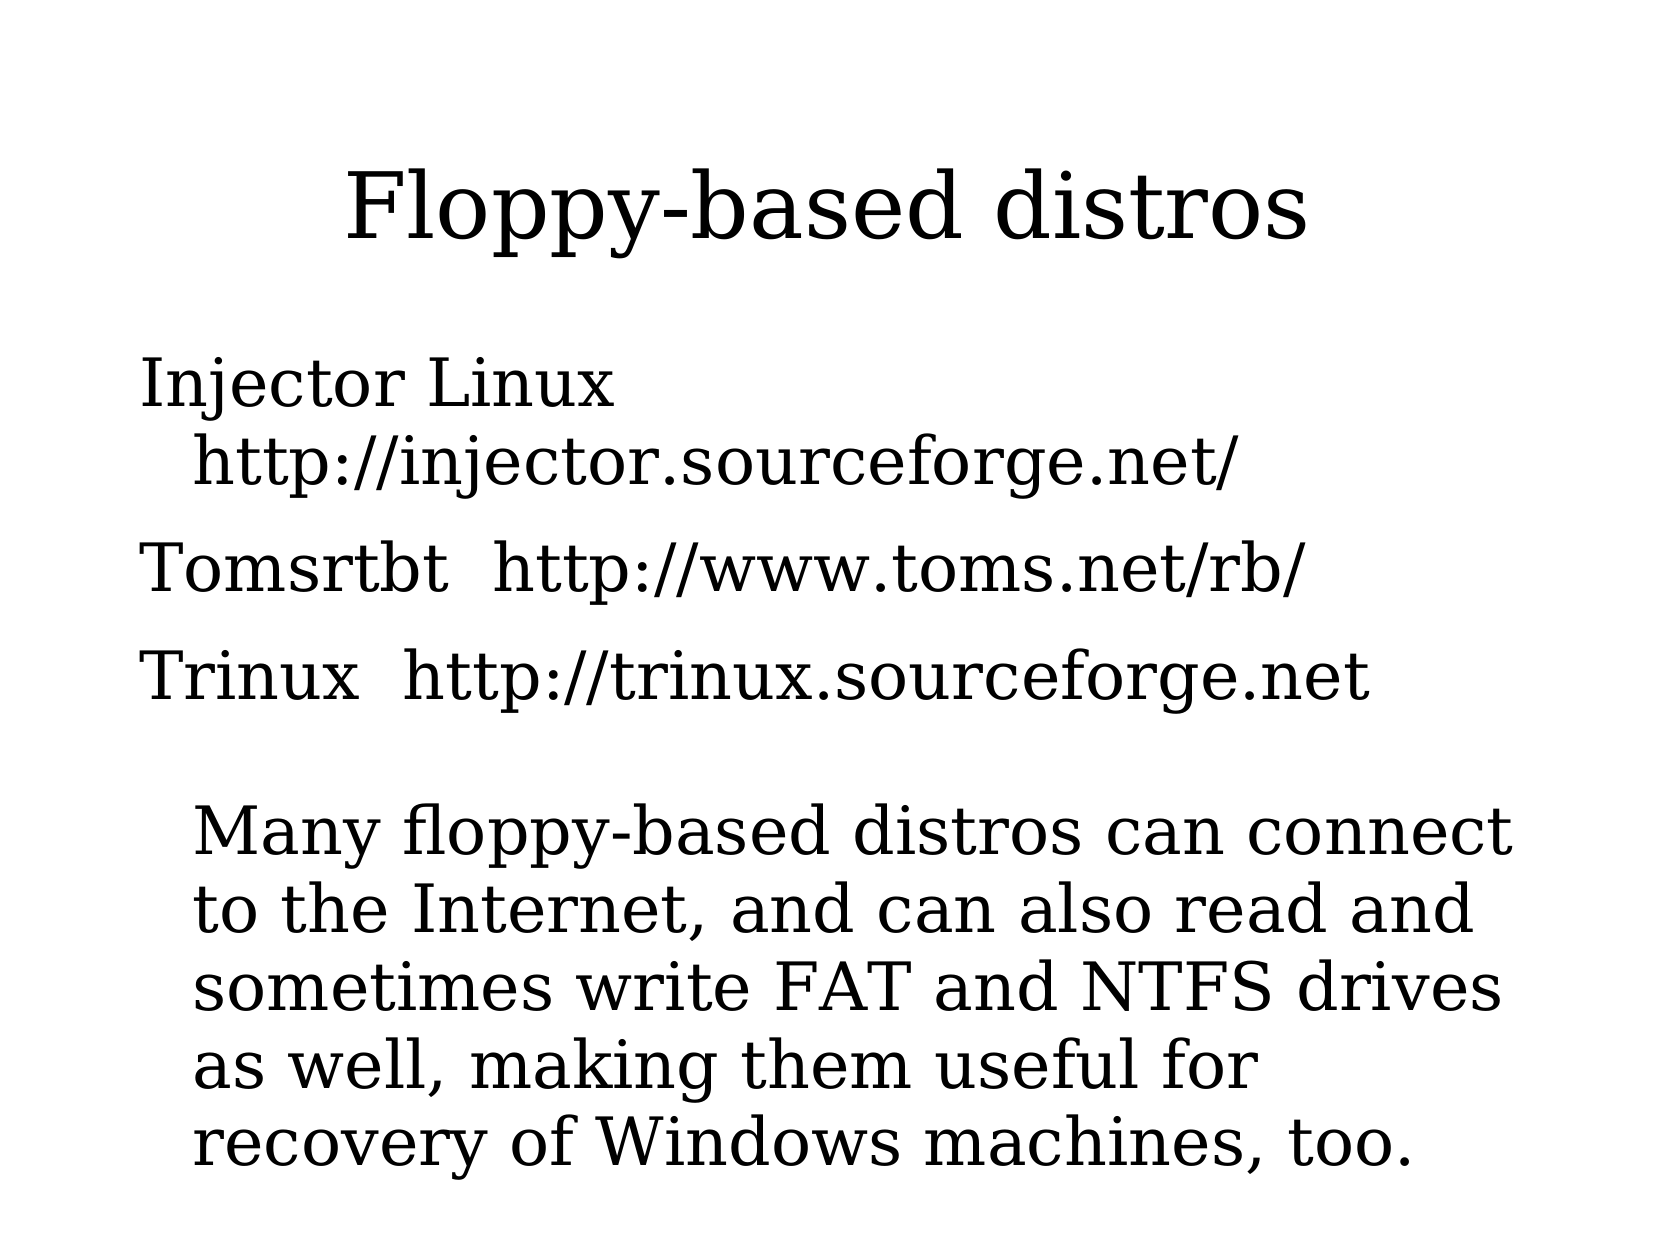

# Floppy-based distros
Injector Linux http://injector.sourceforge.net/
Tomsrtbt	http://www.toms.net/rb/
Trinux http://trinux.sourceforge.net
Many floppy-based distros can connect to the Internet, and can also read and sometimes write FAT and NTFS drives as well, making them useful for recovery of Windows machines, too.